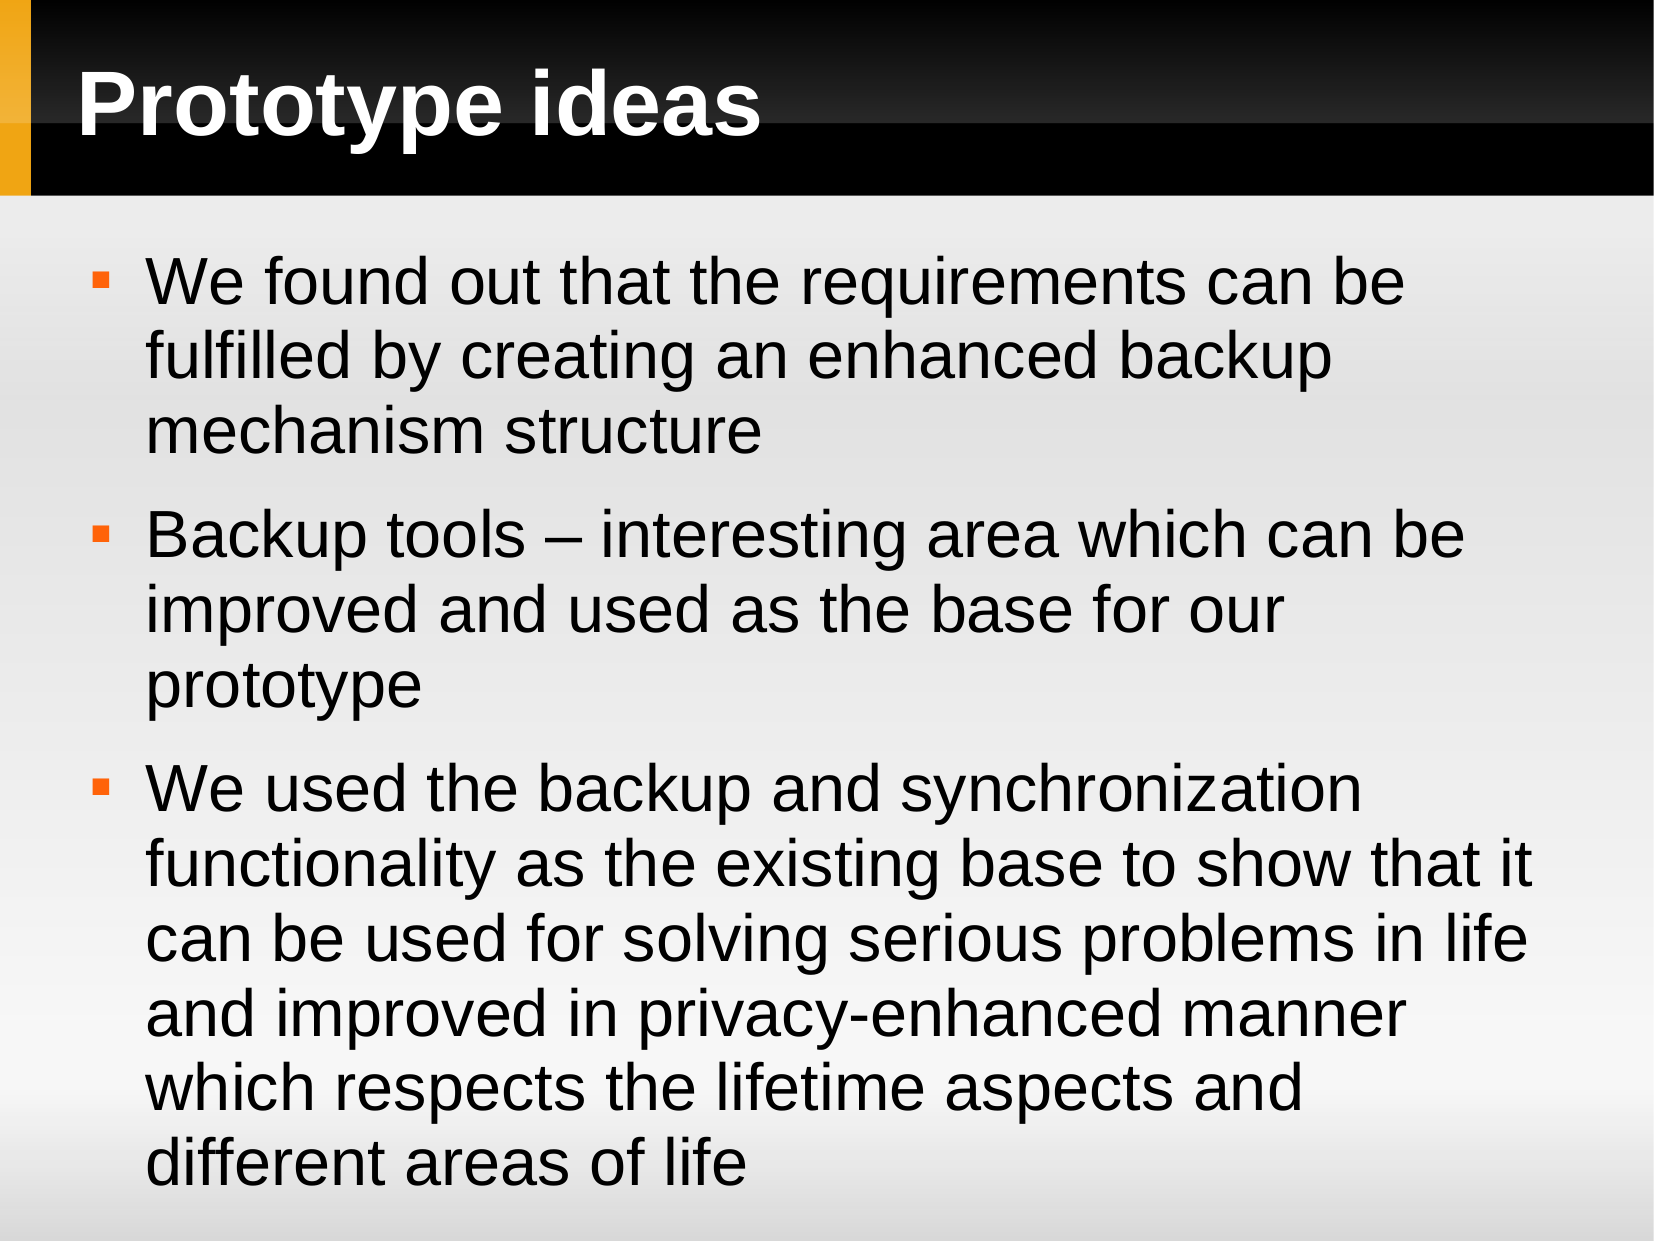

# Prototype ideas
We found out that the requirements can be fulfilled by creating an enhanced backup mechanism structure
Backup tools – interesting area which can be improved and used as the base for our prototype
We used the backup and synchronization functionality as the existing base to show that it can be used for solving serious problems in life and improved in privacy-enhanced manner which respects the lifetime aspects and different areas of life